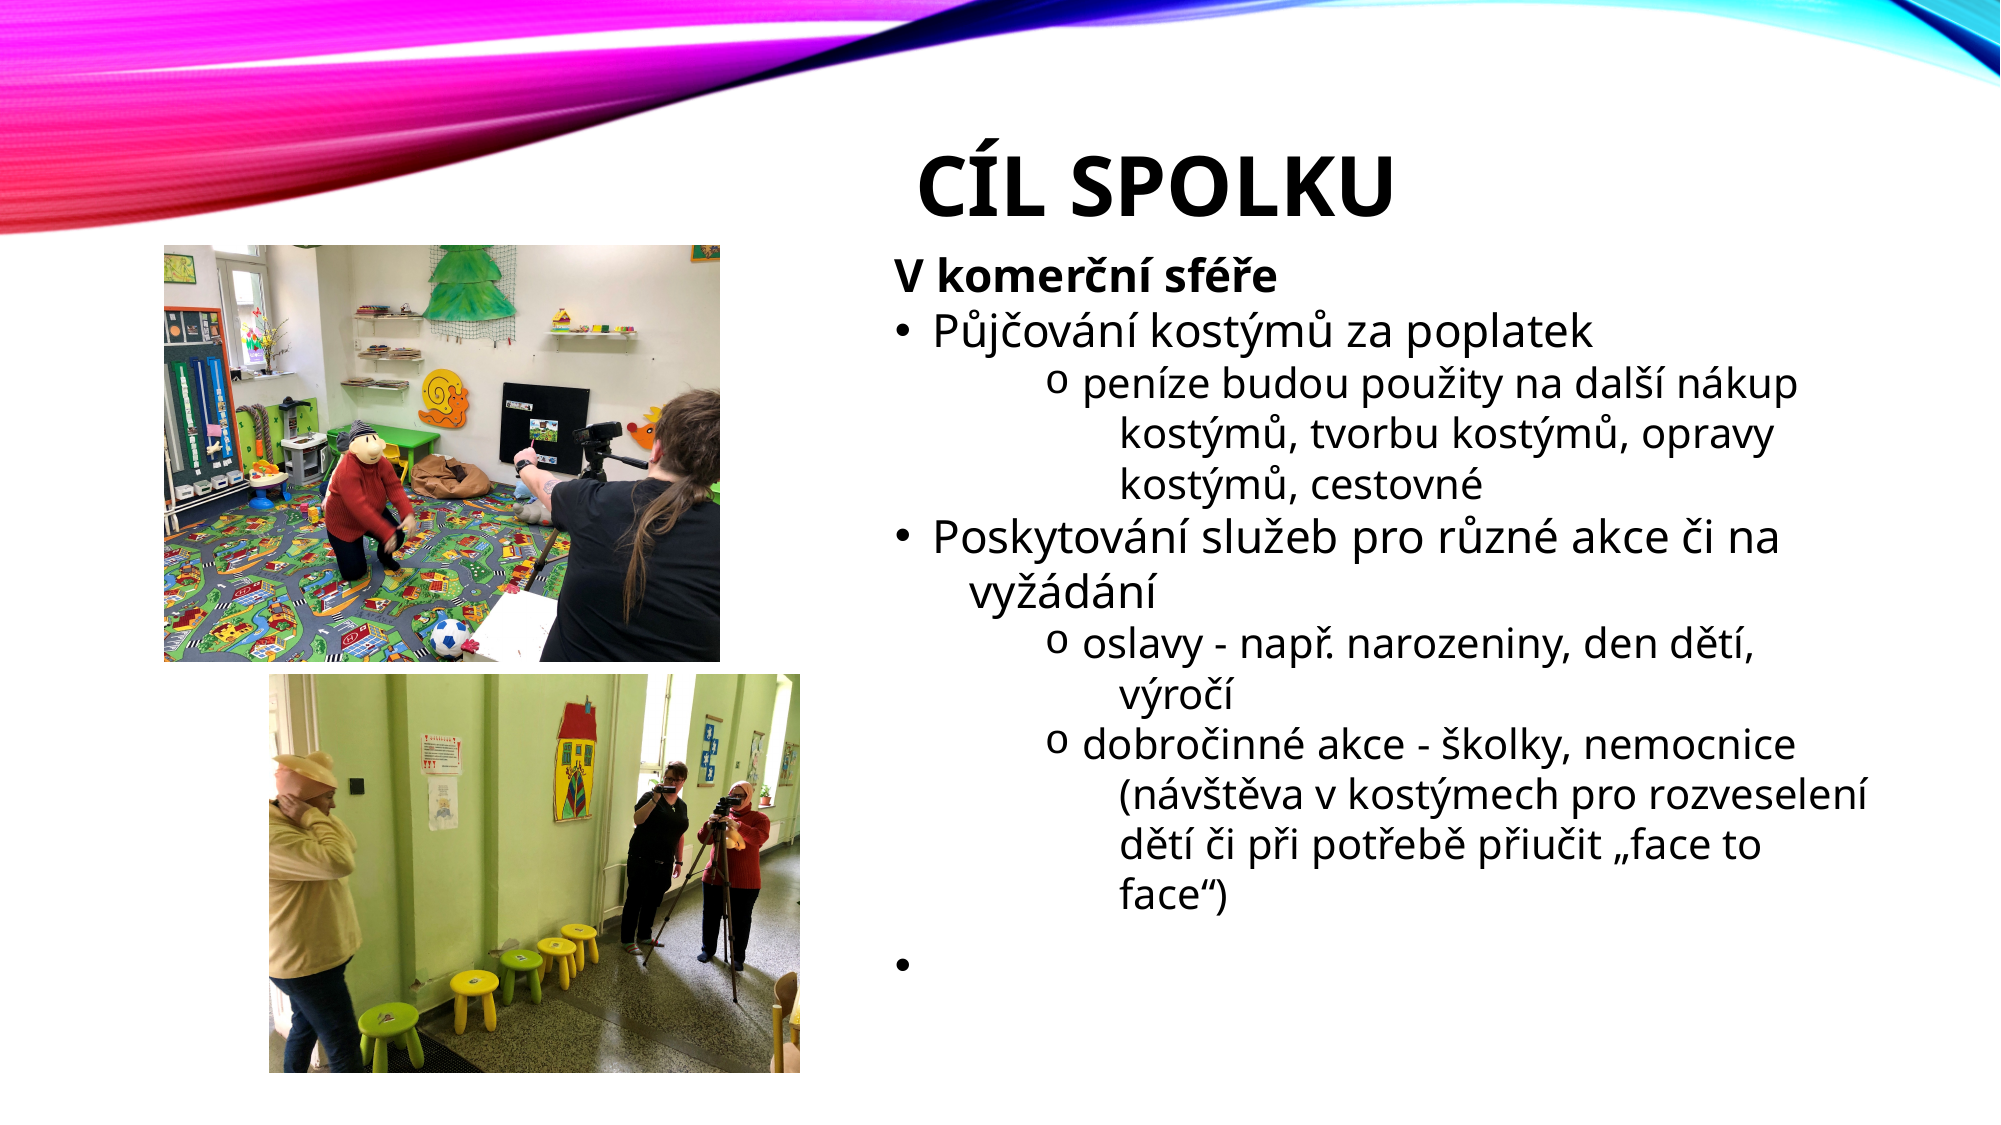

# Cíl spolku
V komerční sféře
Půjčování kostýmů za poplatek
peníze budou použity na další nákup kostýmů, tvorbu kostýmů, opravy kostýmů, cestovné
Poskytování služeb pro různé akce či na vyžádání
oslavy - např. narozeniny, den dětí, výročí
dobročinné akce - školky, nemocnice (návštěva v kostýmech pro rozveselení dětí či při potřebě přiučit „face to face“)